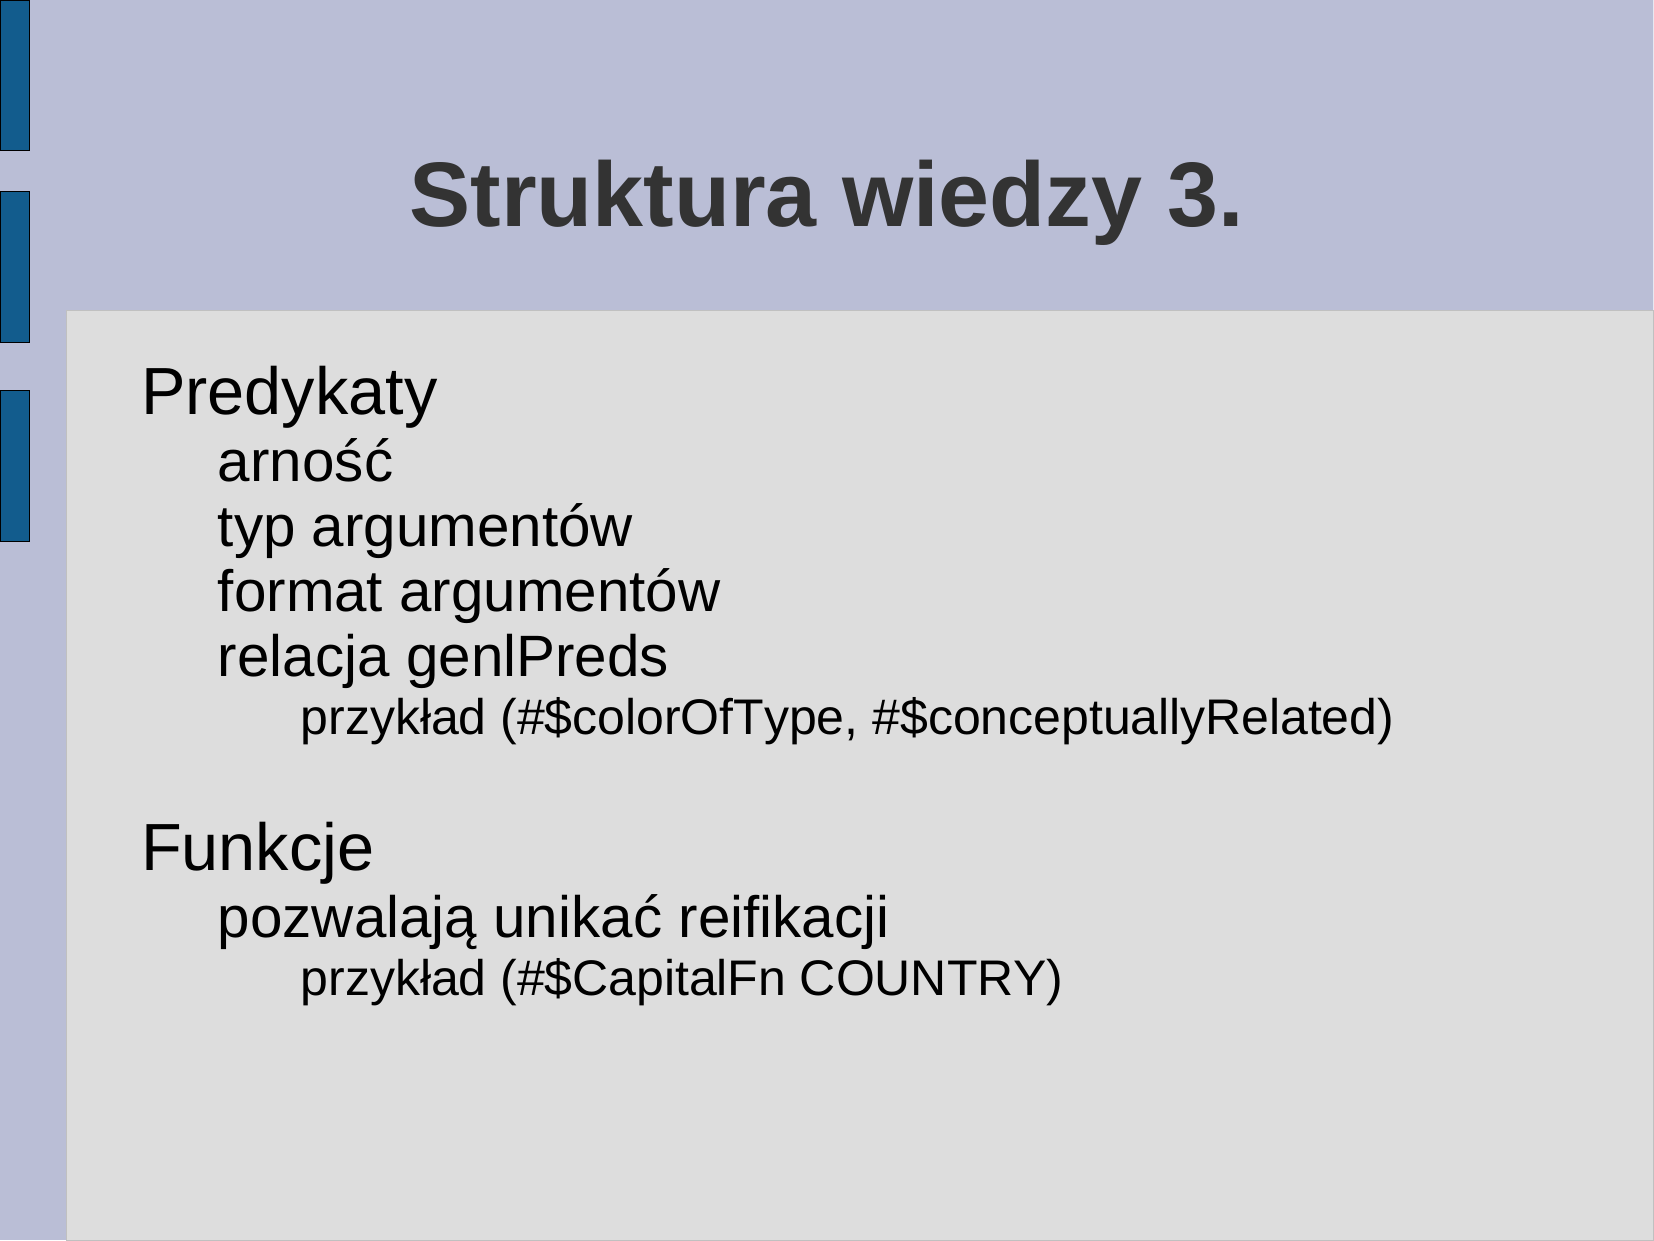

# Struktura wiedzy 3.
Predykaty
arność
typ argumentów
format argumentów
relacja genlPreds
przykład (#$colorOfType, #$conceptuallyRelated)
Funkcje
pozwalają unikać reifikacji
przykład (#$CapitalFn COUNTRY)